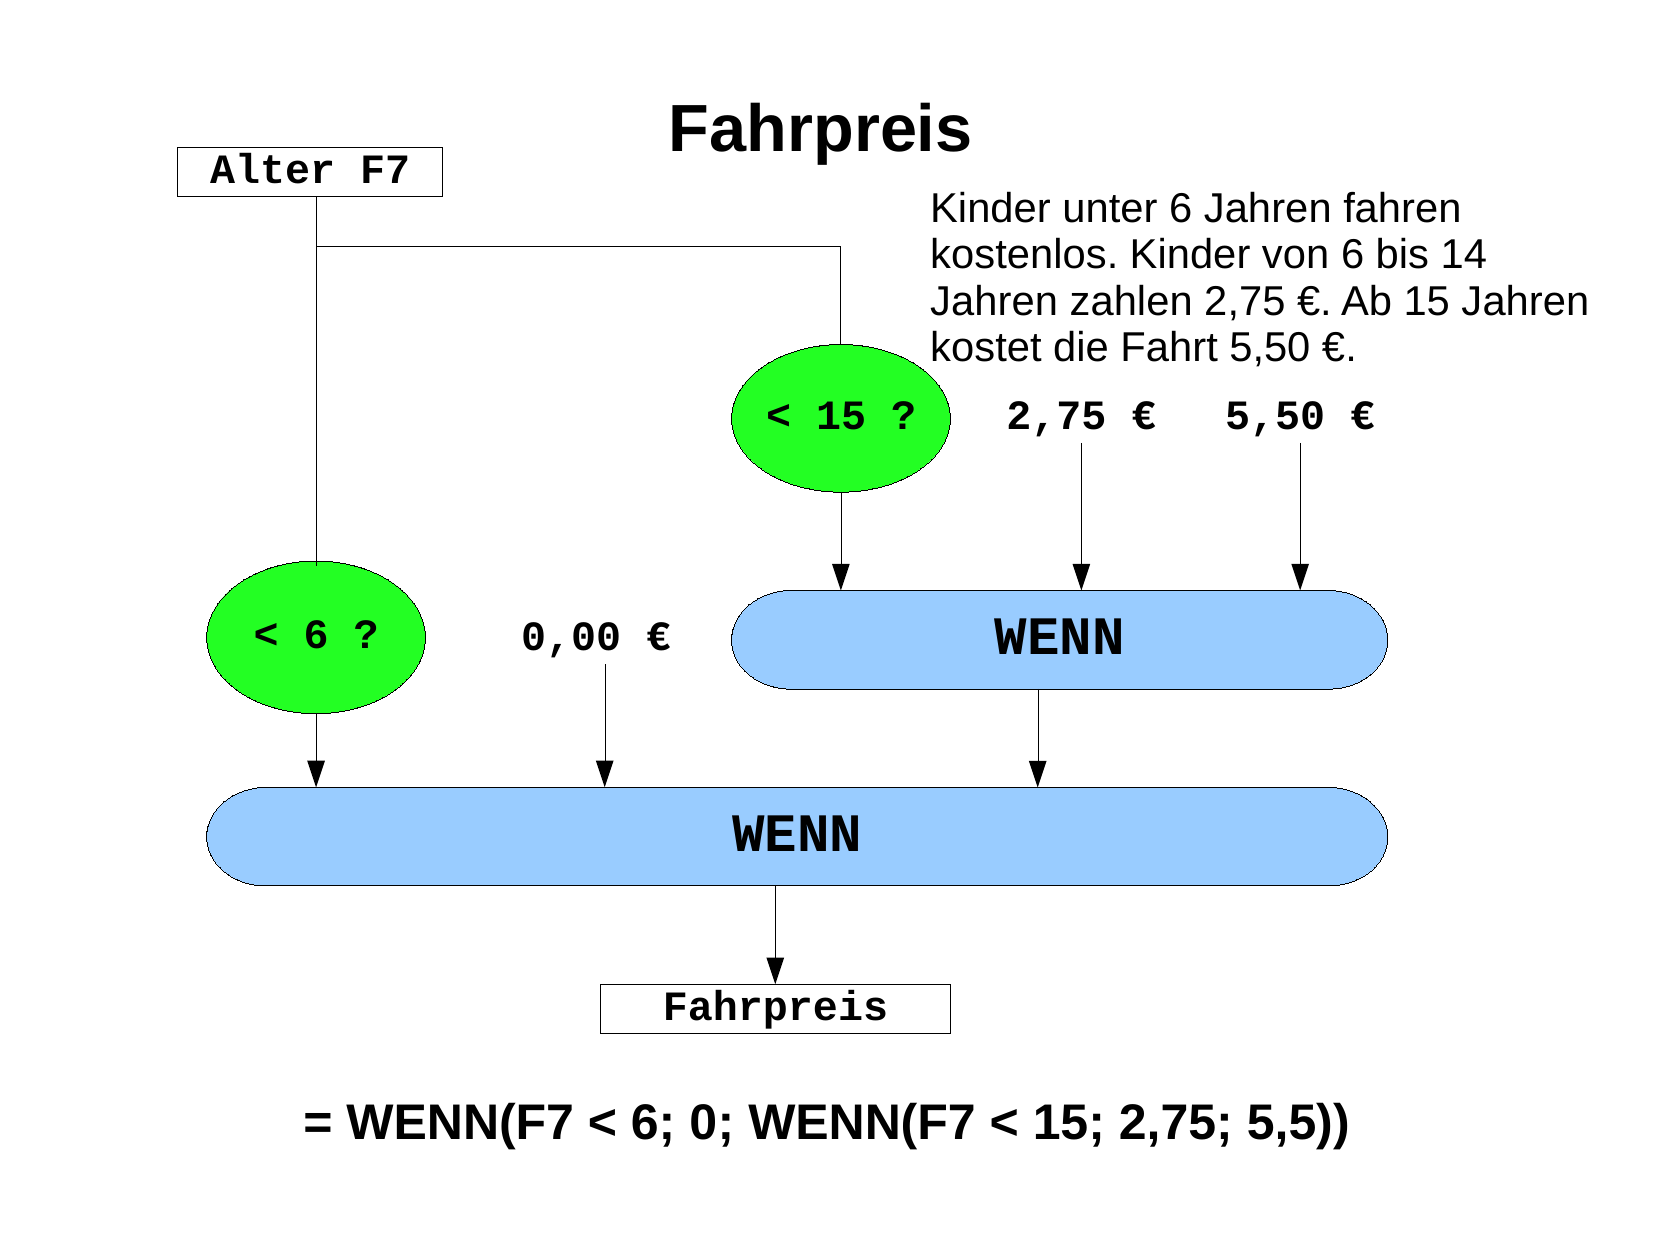

# Fahrpreis
Alter F7
Kinder unter 6 Jahren fahren kostenlos. Kinder von 6 bis 14 Jahren zahlen 2,75 €. Ab 15 Jahren kostet die Fahrt 5,50 €.
< 15 ?
2,75 €
5,50 €
< 6 ?
WENN
0,00 €
WENN
Fahrpreis
= WENN(F7 < 6; 0; WENN(F7 < 15; 2,75; 5,5))